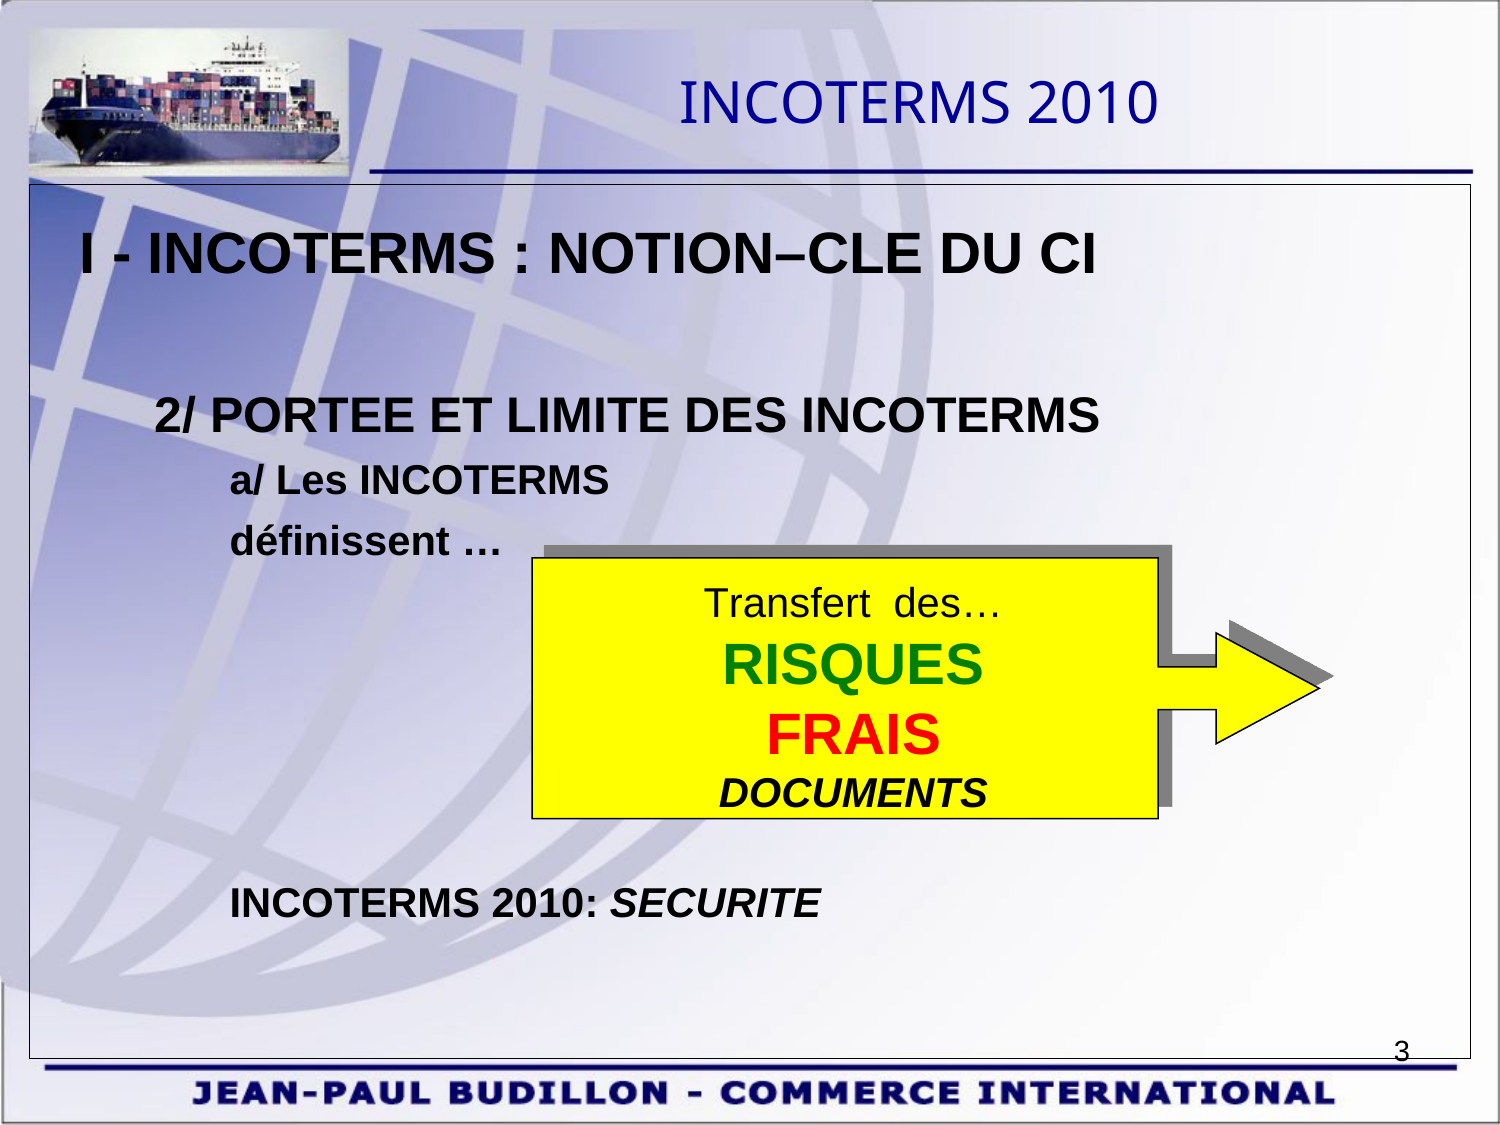

# INCOTERMS 2010
I - INCOTERMS : NOTION–CLE DU CI
2/ PORTEE ET LIMITE DES INCOTERMS
a/ Les INCOTERMS
définissent …
INCOTERMS 2010: SECURITE
Transfert des…
RISQUES
FRAIS
DOCUMENTS
3